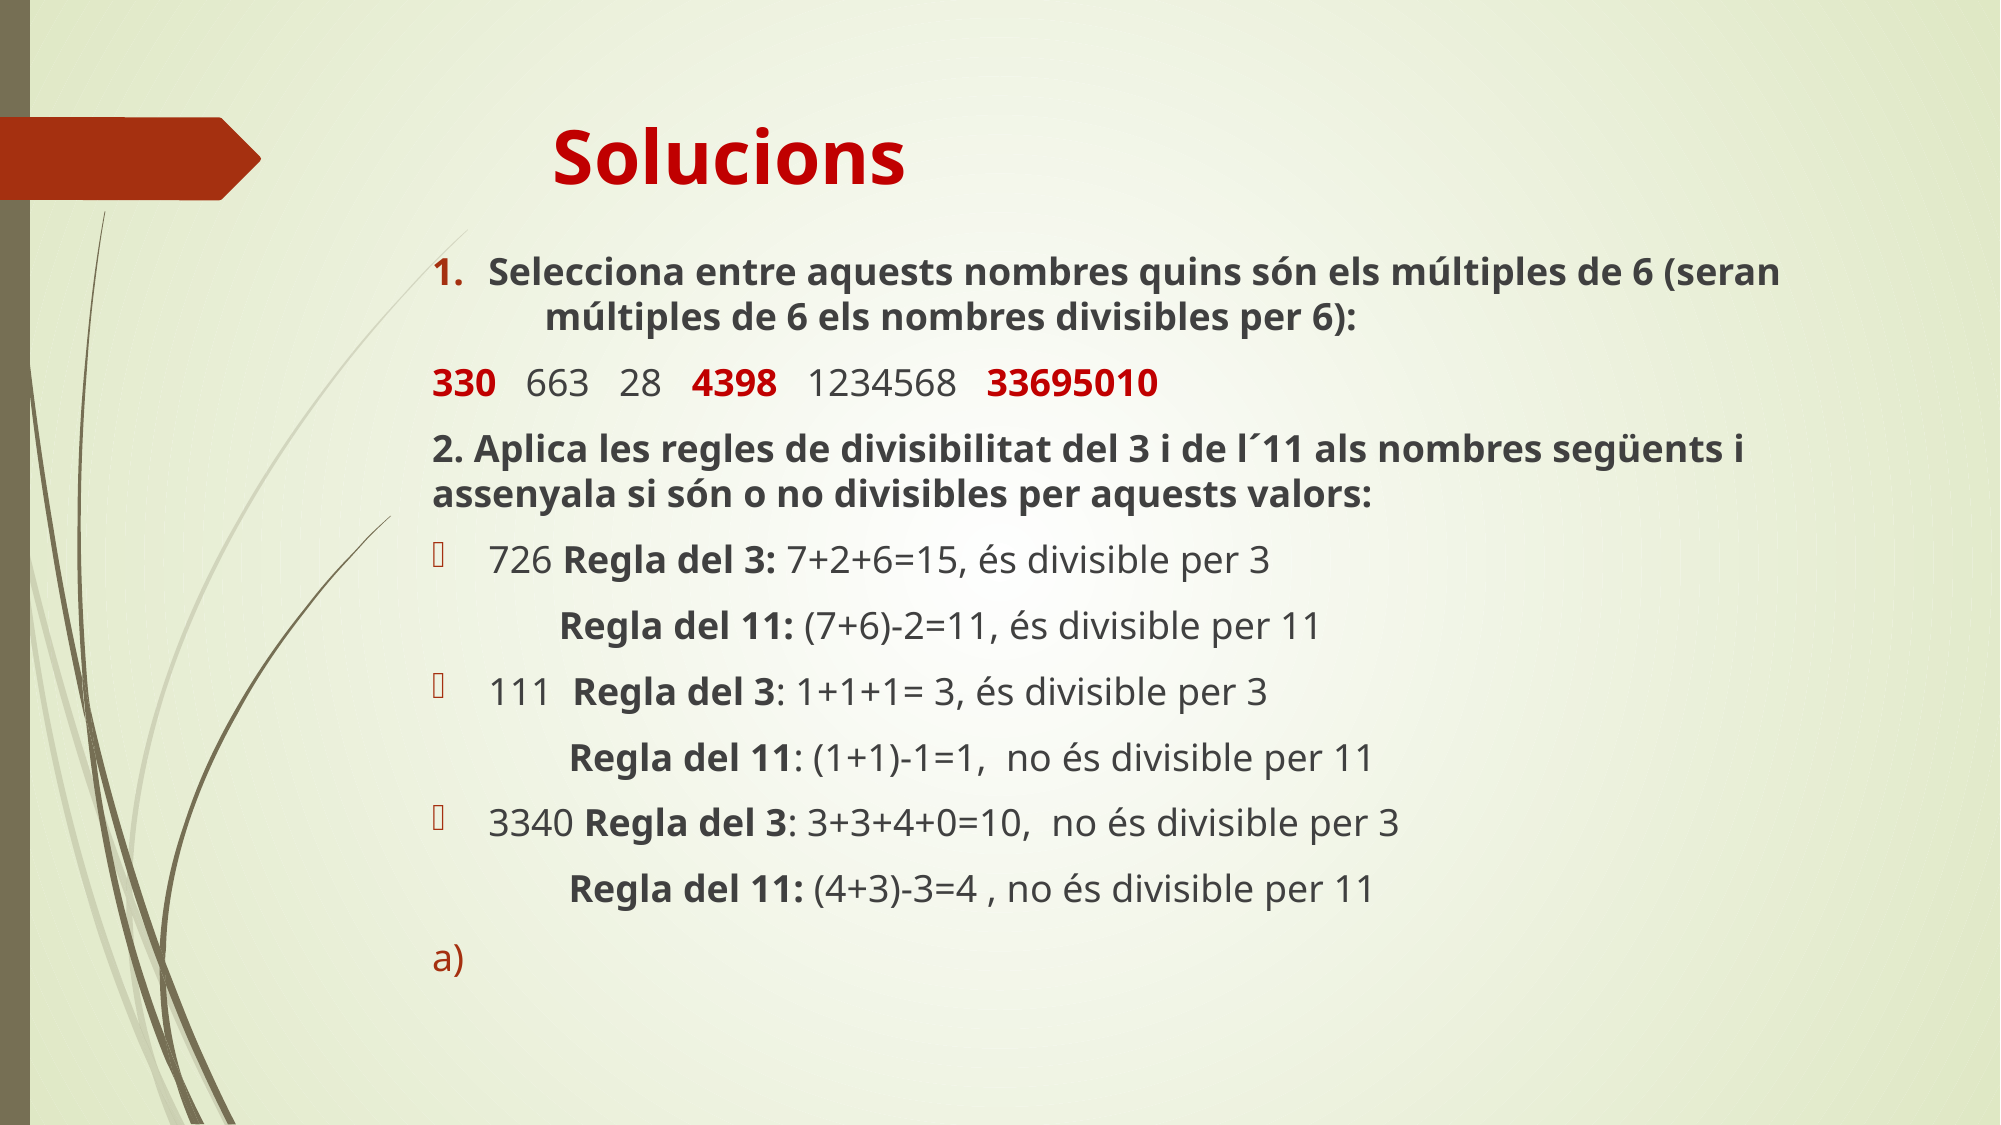

# Solucions
Selecciona entre aquests nombres quins són els múltiples de 6 (seran múltiples de 6 els nombres divisibles per 6):
330 663 28 4398 1234568 33695010
2. Aplica les regles de divisibilitat del 3 i de l´11 als nombres següents i assenyala si són o no divisibles per aquests valors:
726 Regla del 3: 7+2+6=15, és divisible per 3
 Regla del 11: (7+6)-2=11, és divisible per 11
111 Regla del 3: 1+1+1= 3, és divisible per 3
 Regla del 11: (1+1)-1=1, no és divisible per 11
3340 Regla del 3: 3+3+4+0=10, no és divisible per 3
 Regla del 11: (4+3)-3=4 , no és divisible per 11